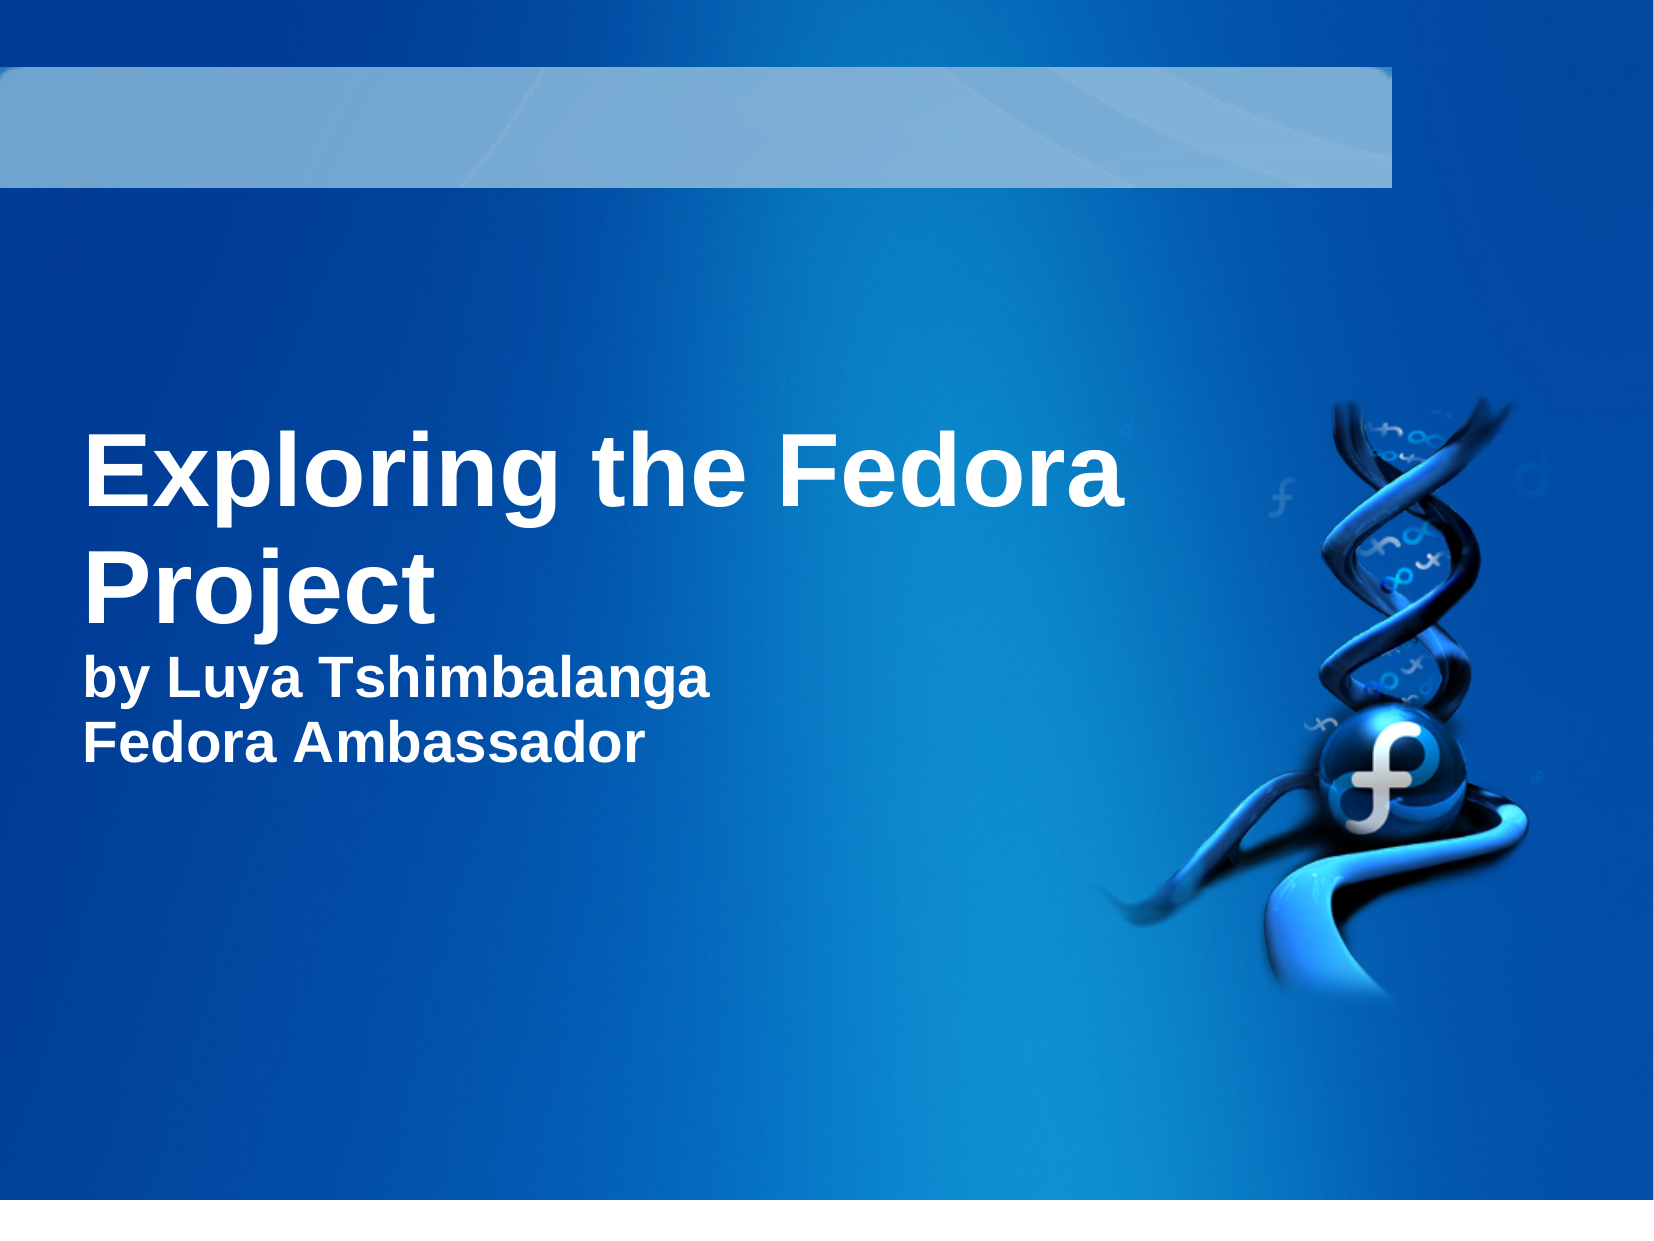

# Exploring the Fedora Project by Luya Tshimbalanga Fedora Ambassador